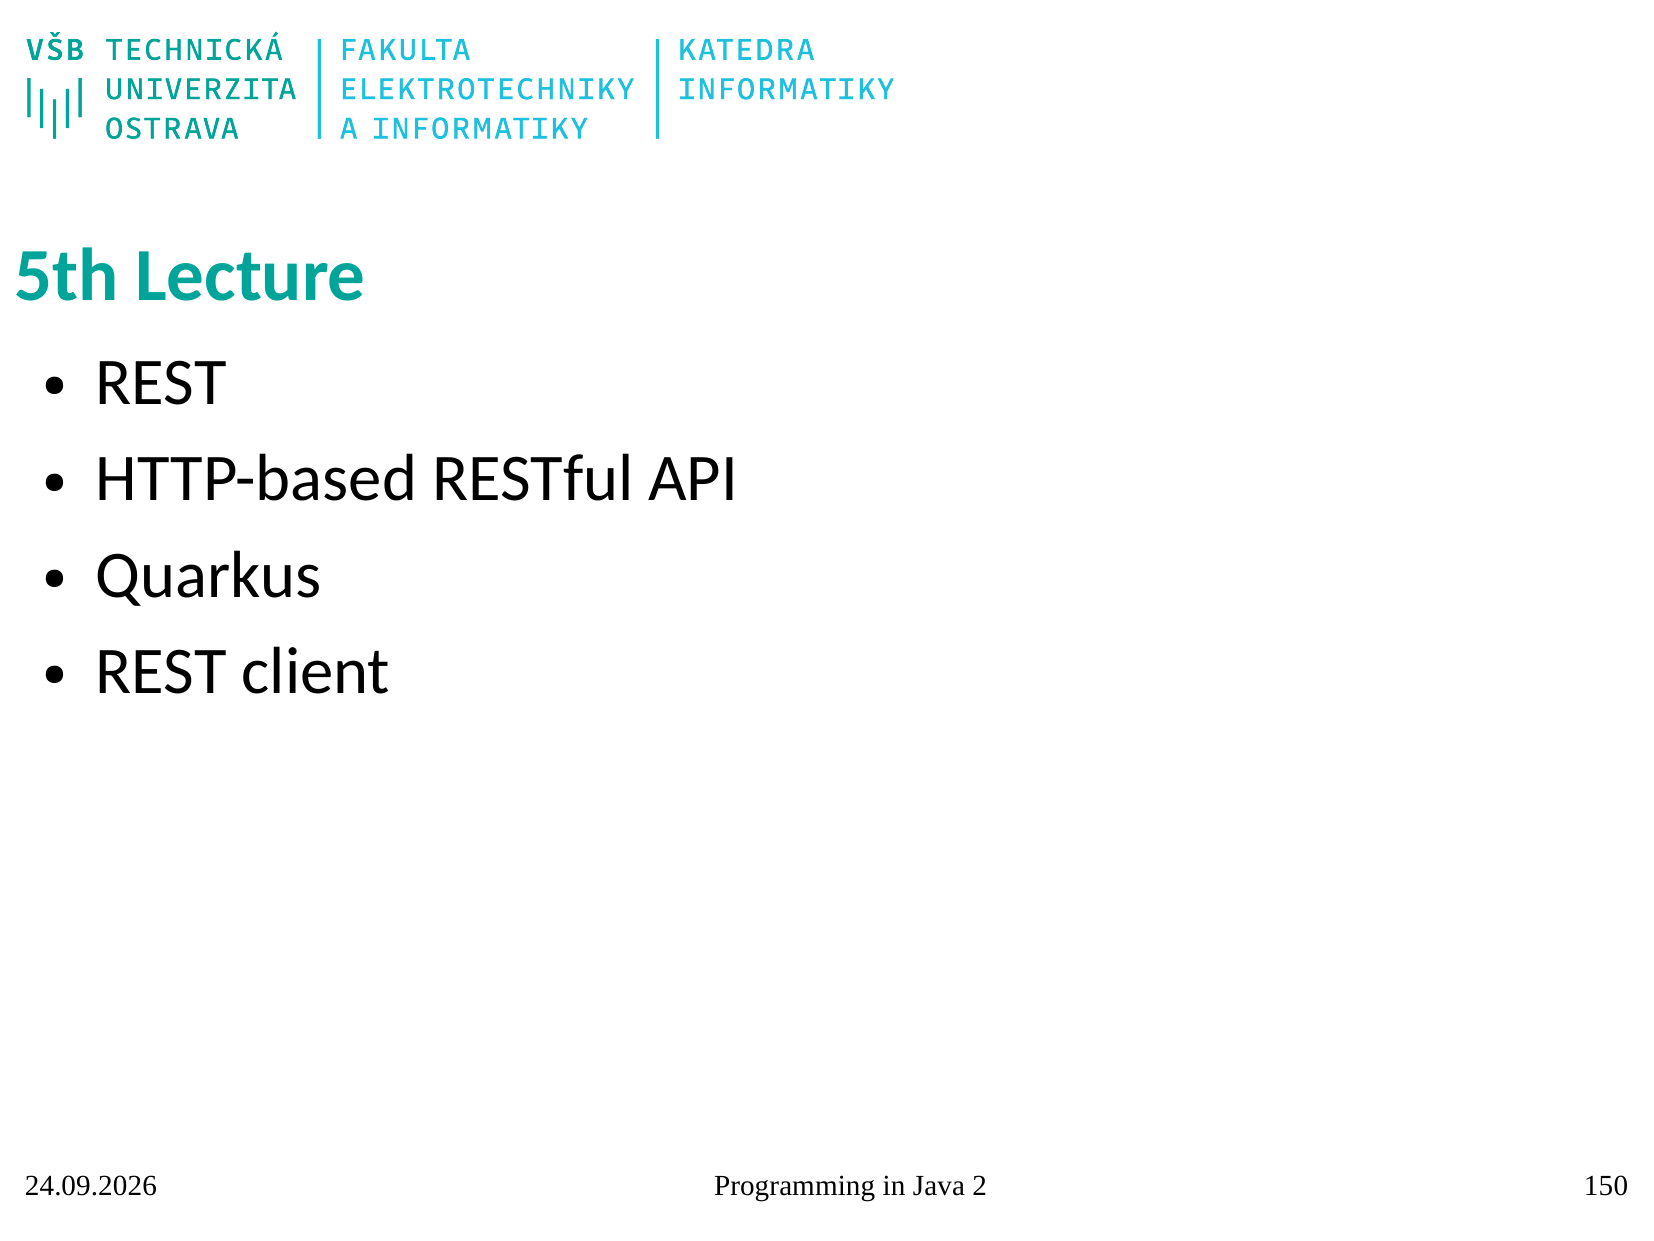

# 5th Lecture
REST
HTTP-based RESTful API
Quarkus
REST client
Programming in Java 2
150